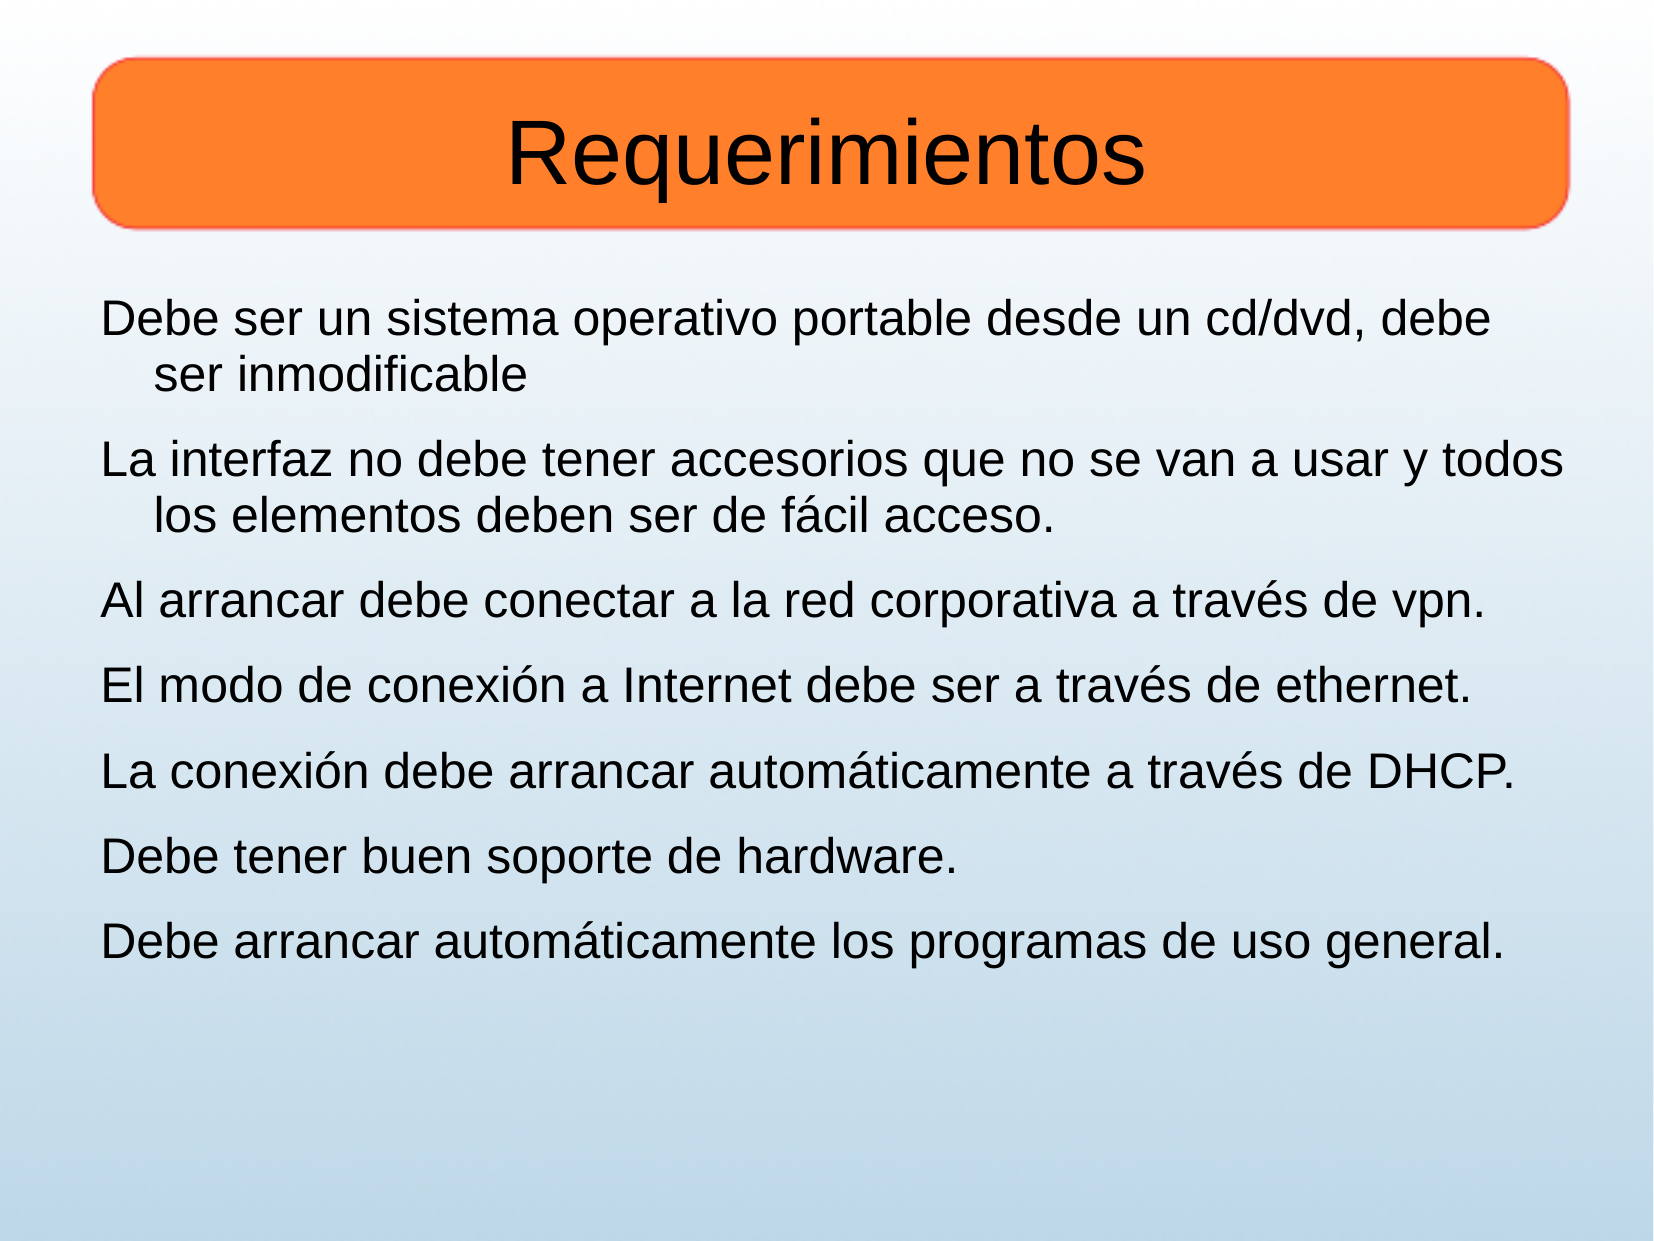

# Requerimientos
Debe ser un sistema operativo portable desde un cd/dvd, debe ser inmodificable
La interfaz no debe tener accesorios que no se van a usar y todos los elementos deben ser de fácil acceso.
Al arrancar debe conectar a la red corporativa a través de vpn.
El modo de conexión a Internet debe ser a través de ethernet.
La conexión debe arrancar automáticamente a través de DHCP.
Debe tener buen soporte de hardware.
Debe arrancar automáticamente los programas de uso general.